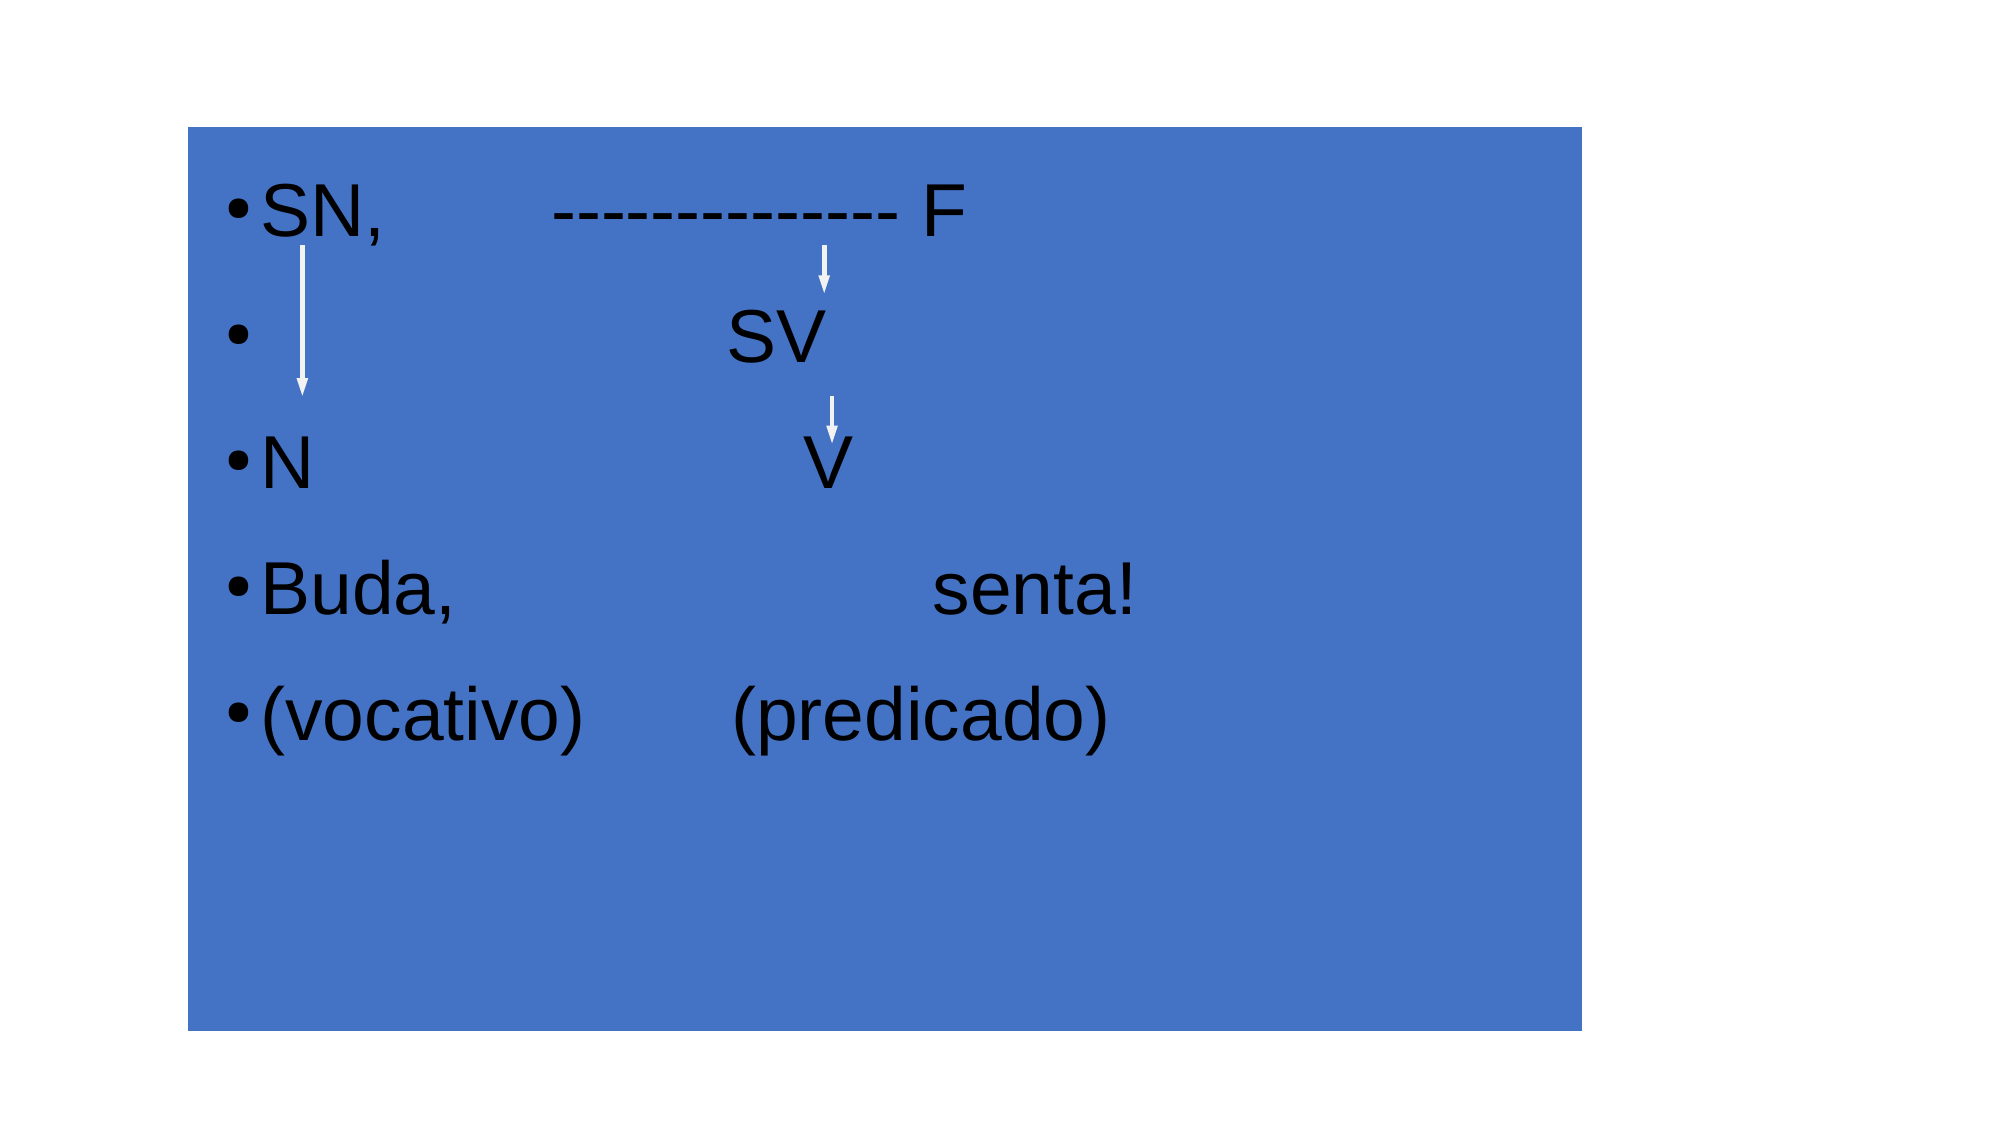

| SN, -------------- F SV N V Buda, senta! (vocativo) (predicado) |
| --- |